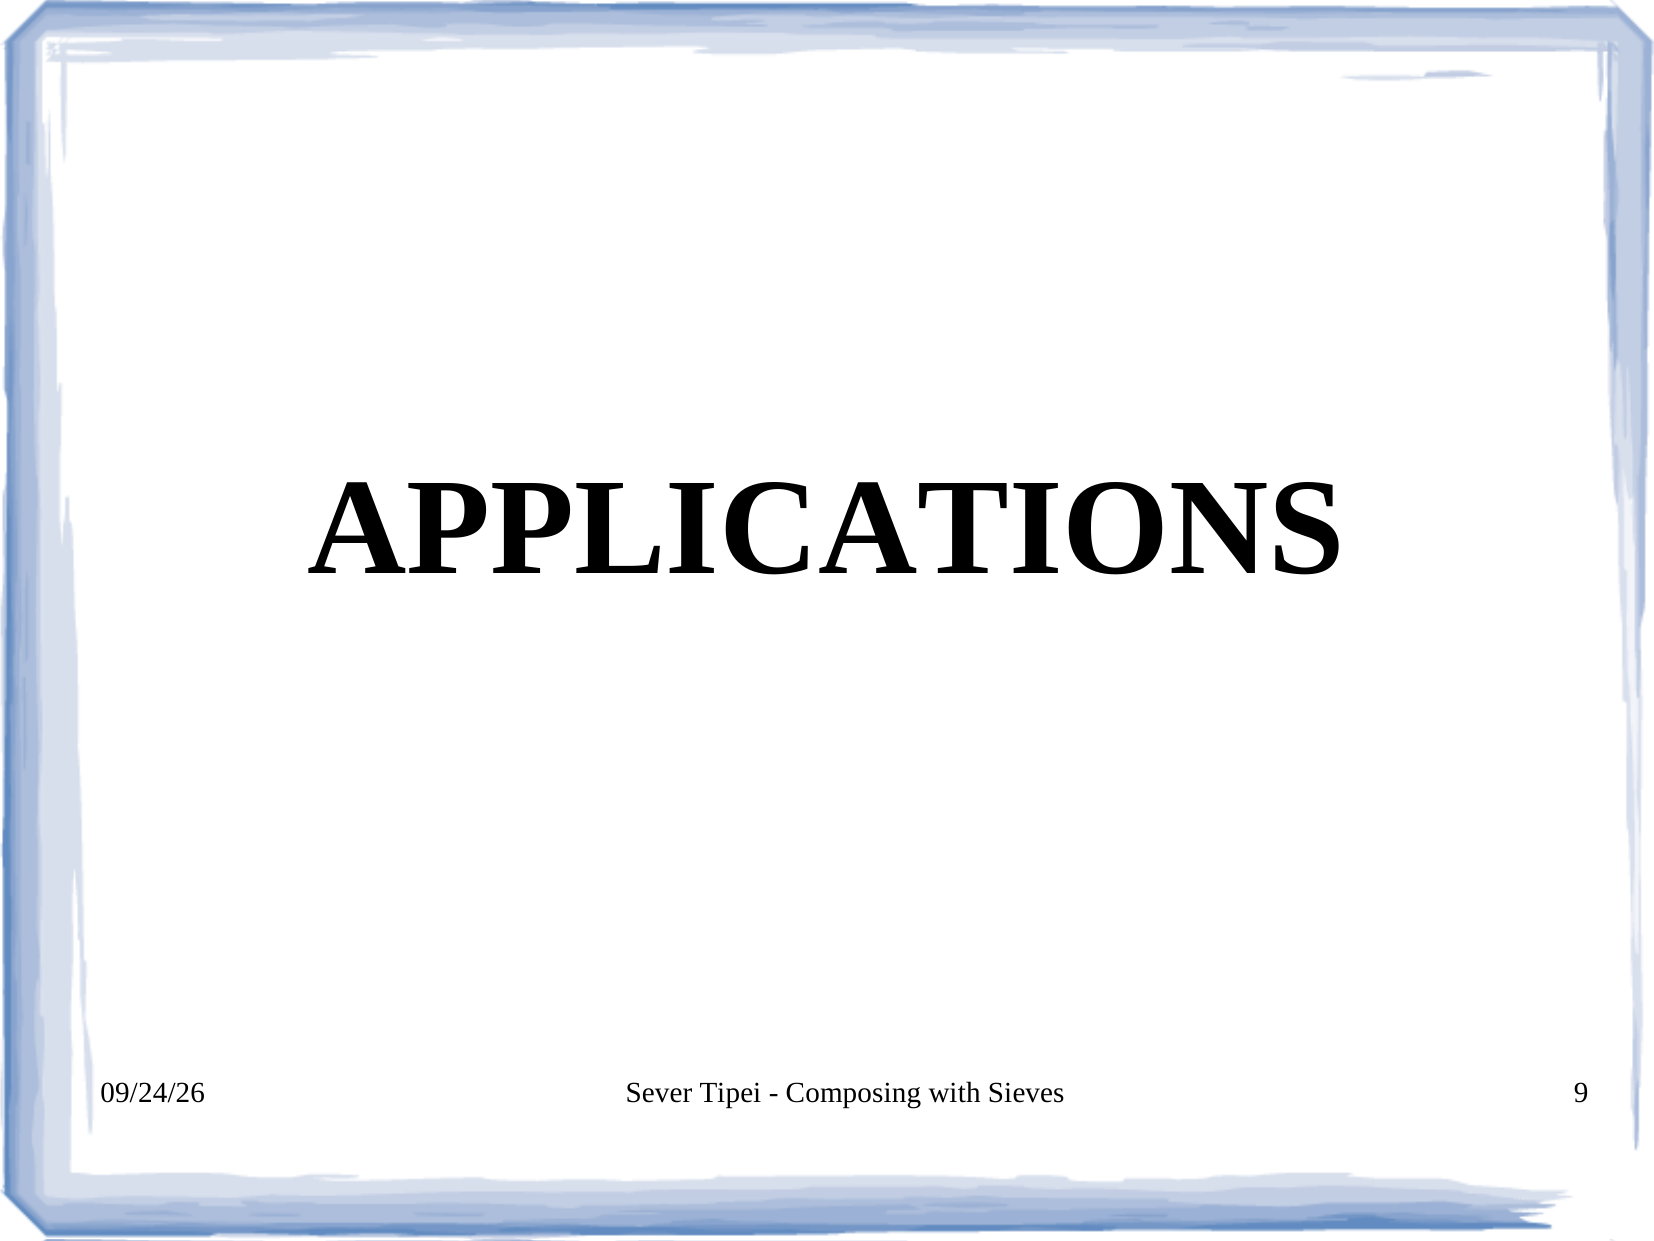

# APPLICATIONS
Sever Tipei - Composing with Sieves
9